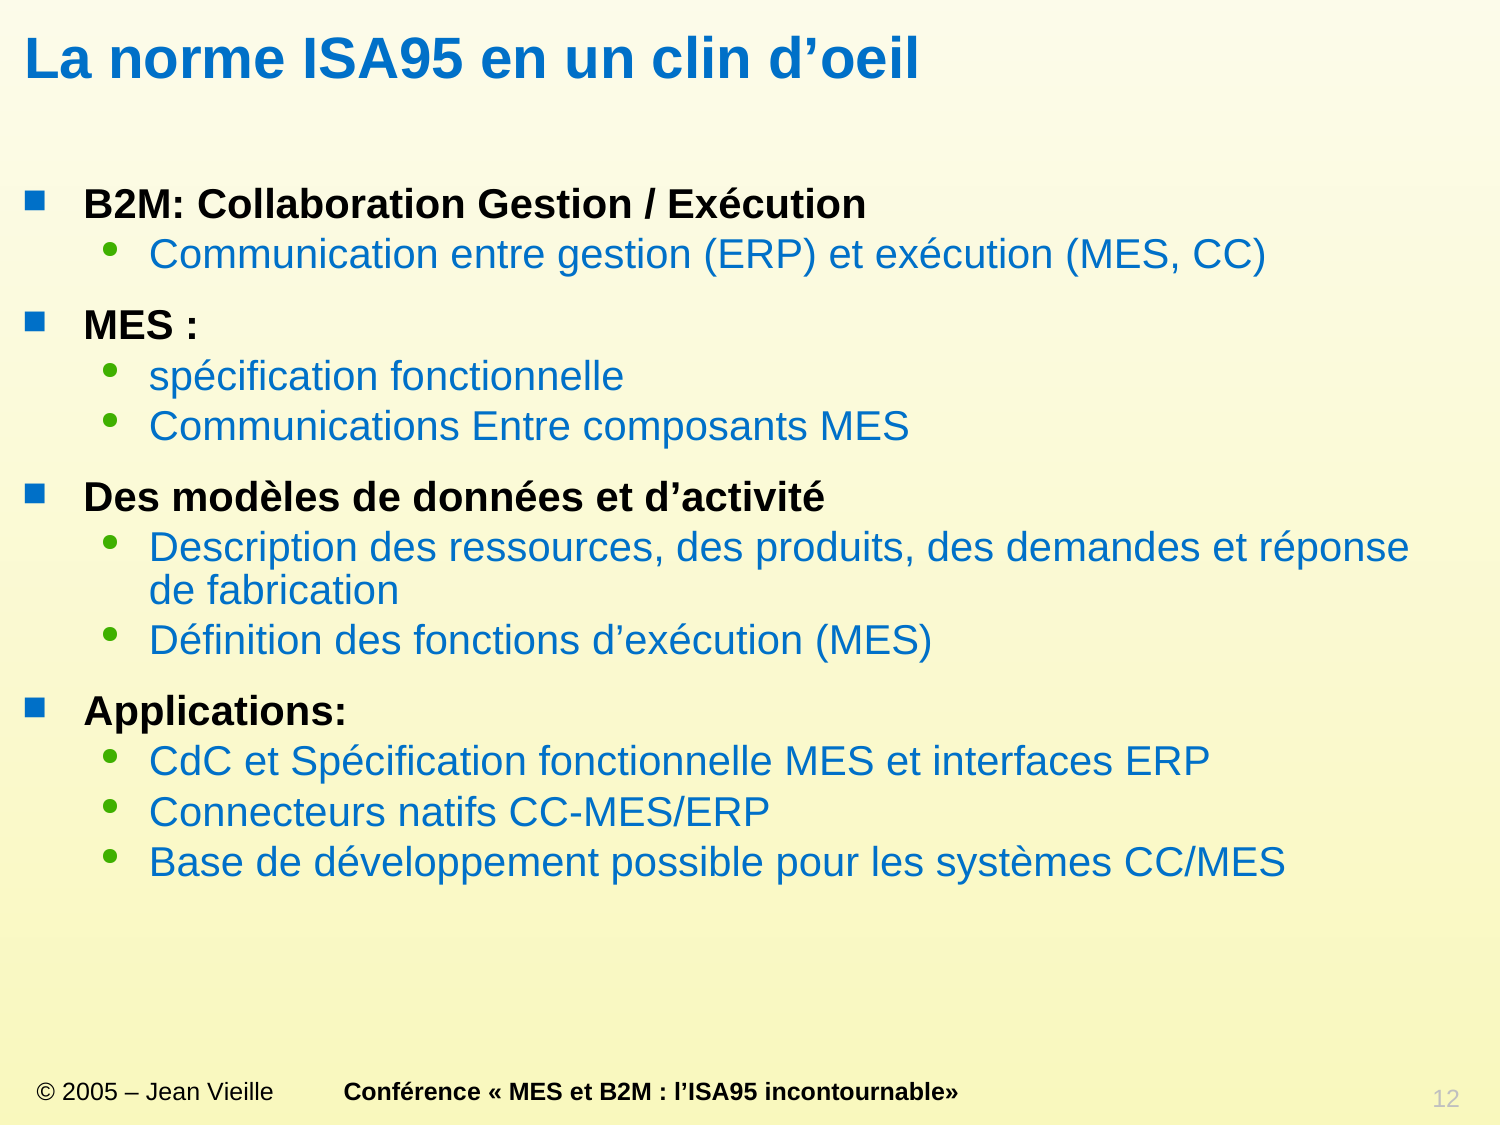

# La norme ISA95 en un clin d’oeil
B2M: Collaboration Gestion / Exécution
Communication entre gestion (ERP) et exécution (MES, CC)
MES :
spécification fonctionnelle
Communications Entre composants MES
Des modèles de données et d’activité
Description des ressources, des produits, des demandes et réponse de fabrication
Définition des fonctions d’exécution (MES)
Applications:
CdC et Spécification fonctionnelle MES et interfaces ERP
Connecteurs natifs CC-MES/ERP
Base de développement possible pour les systèmes CC/MES